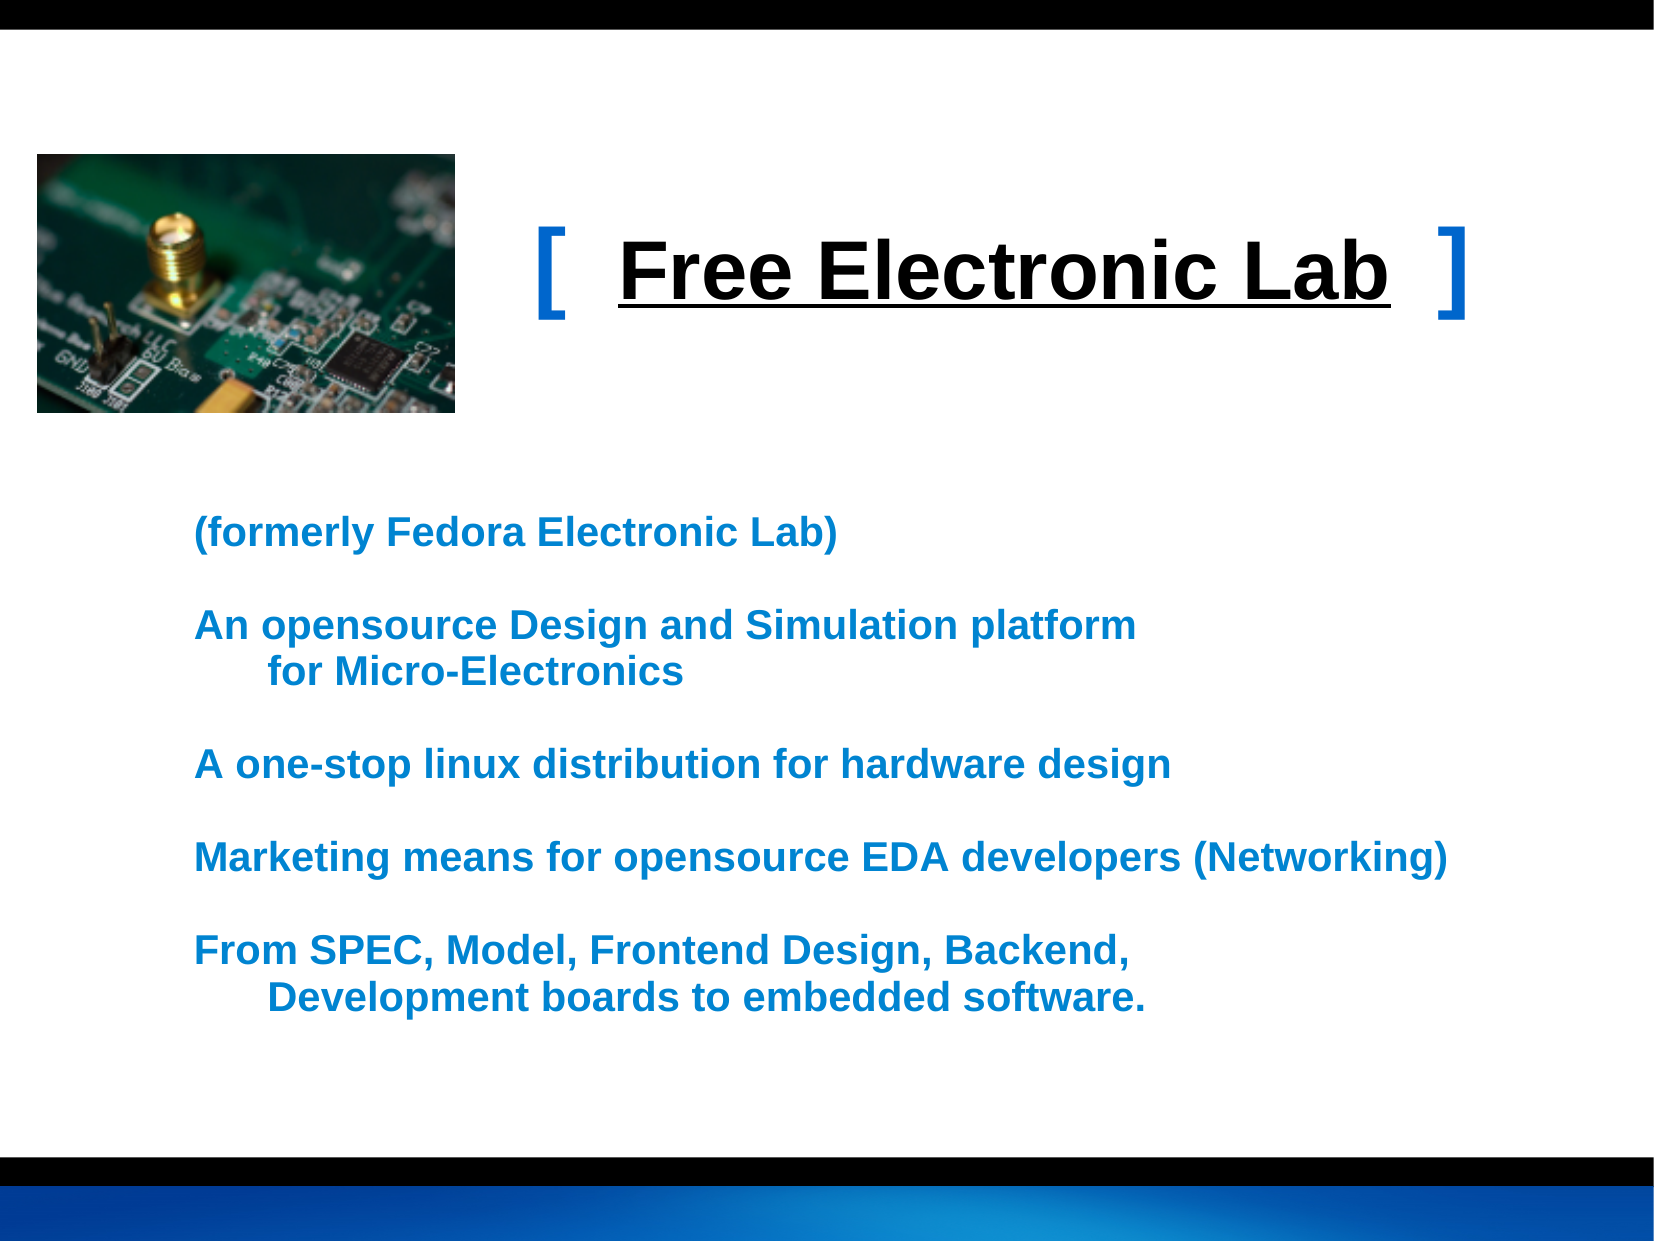

[ Free Electronic Lab ]
(formerly Fedora Electronic Lab)
An opensource Design and Simulation platform
	for Micro-Electronics
A one-stop linux distribution for hardware design
Marketing means for opensource EDA developers (Networking)
From SPEC, Model, Frontend Design, Backend,
	Development boards to embedded software.